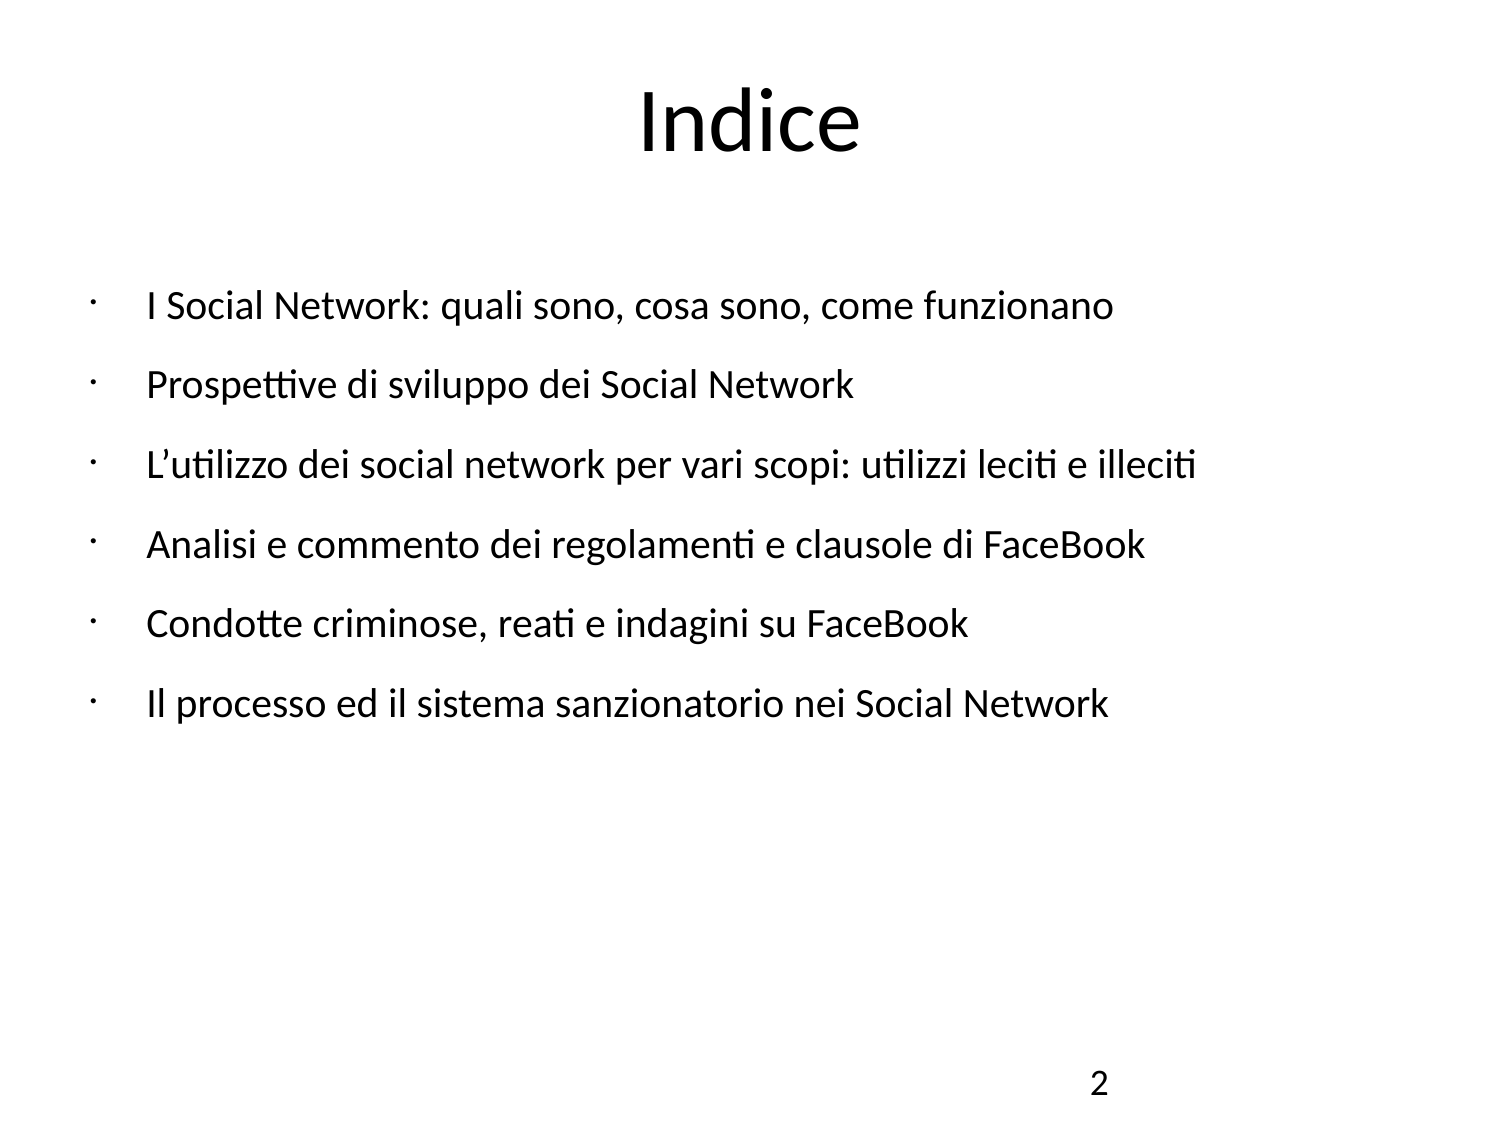

# Indice
I Social Network: quali sono, cosa sono, come funzionano
Prospettive di sviluppo dei Social Network
L’utilizzo dei social network per vari scopi: utilizzi leciti e illeciti
Analisi e commento dei regolamenti e clausole di FaceBook
Condotte criminose, reati e indagini su FaceBook
Il processo ed il sistema sanzionatorio nei Social Network